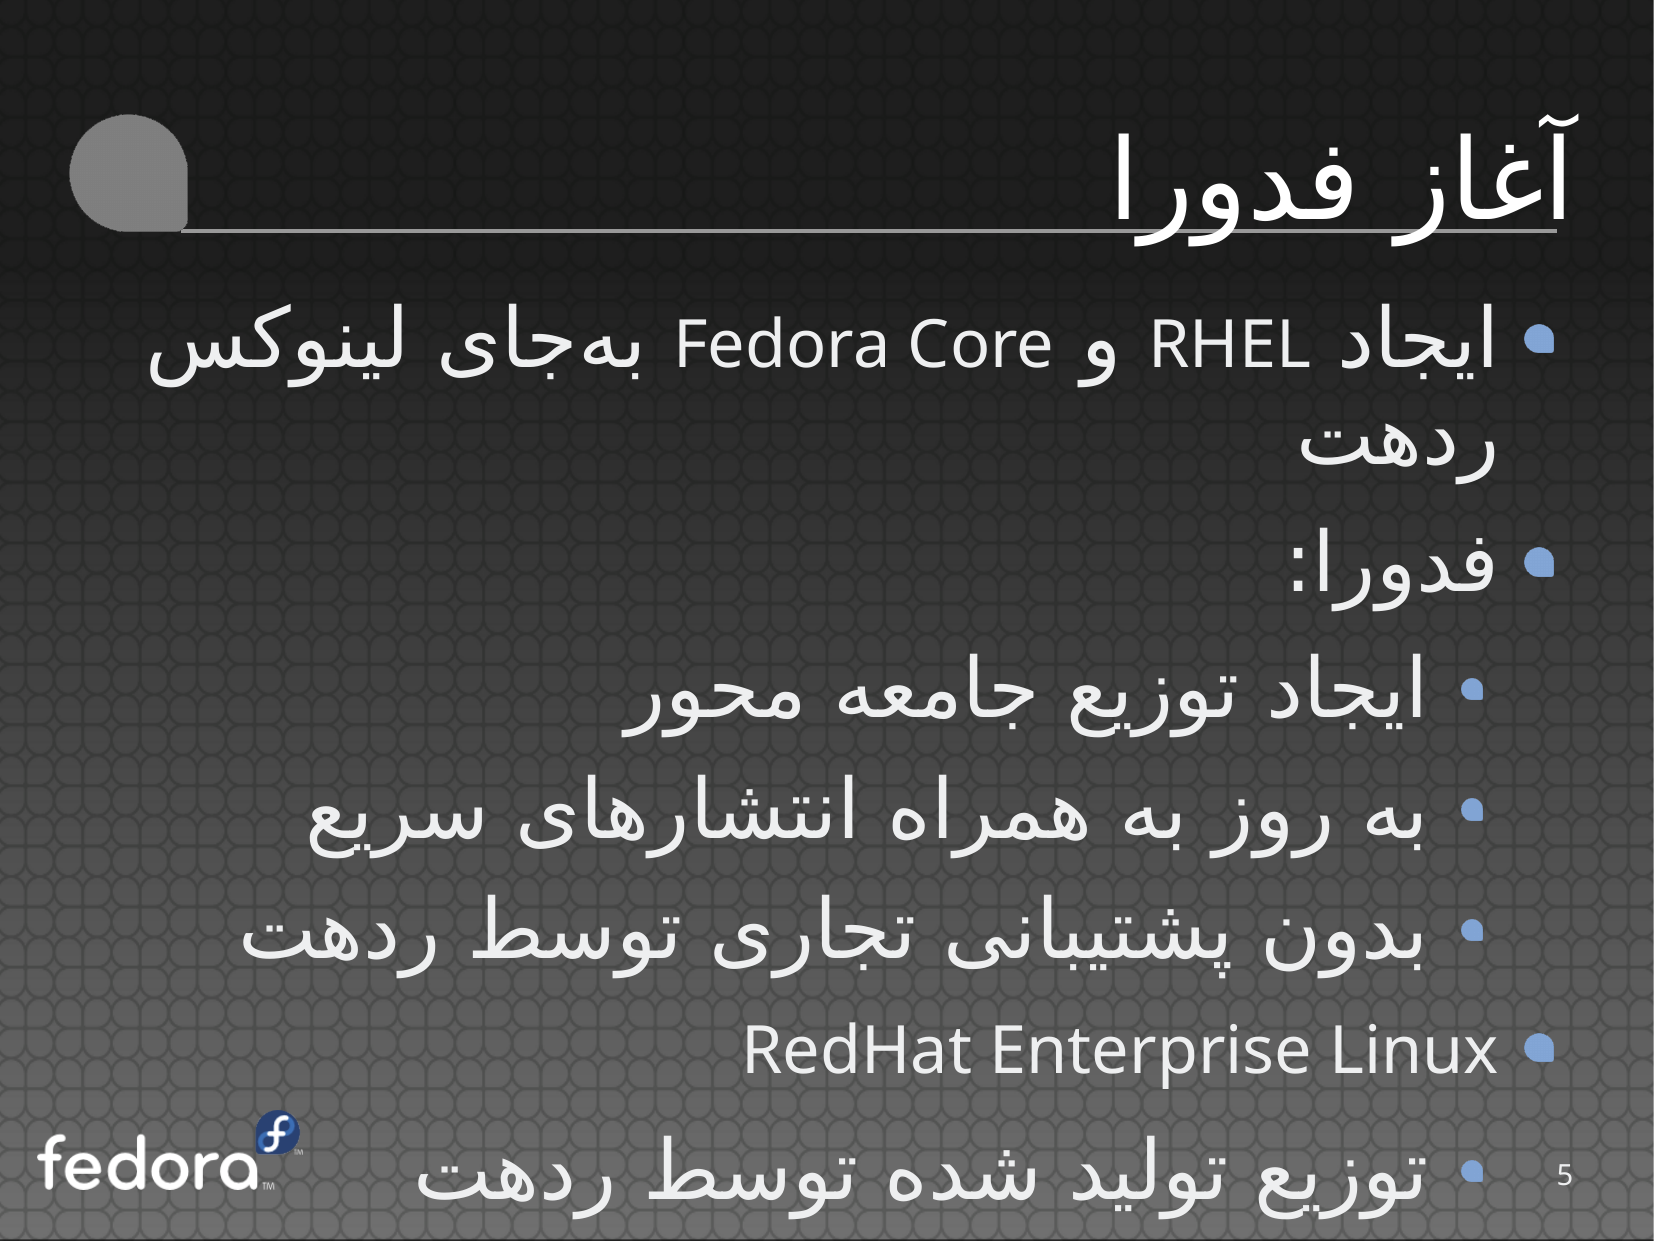

# آغاز فدورا
ایجاد RHEL و Fedora Core به‌جای لینوکس ردهت
فدورا:
ایجاد توزیع جامعه محور
به روز به همراه انتشارهای سریع
بدون پشتیبانی تجاری توسط ردهت
RedHat Enterprise Linux
توزیع تولید شده توسط ردهت
با پشتیبانی بلندمدت تجاری (حداقل ۱۰ سال از نسخه‌ی ۵ به بعد)